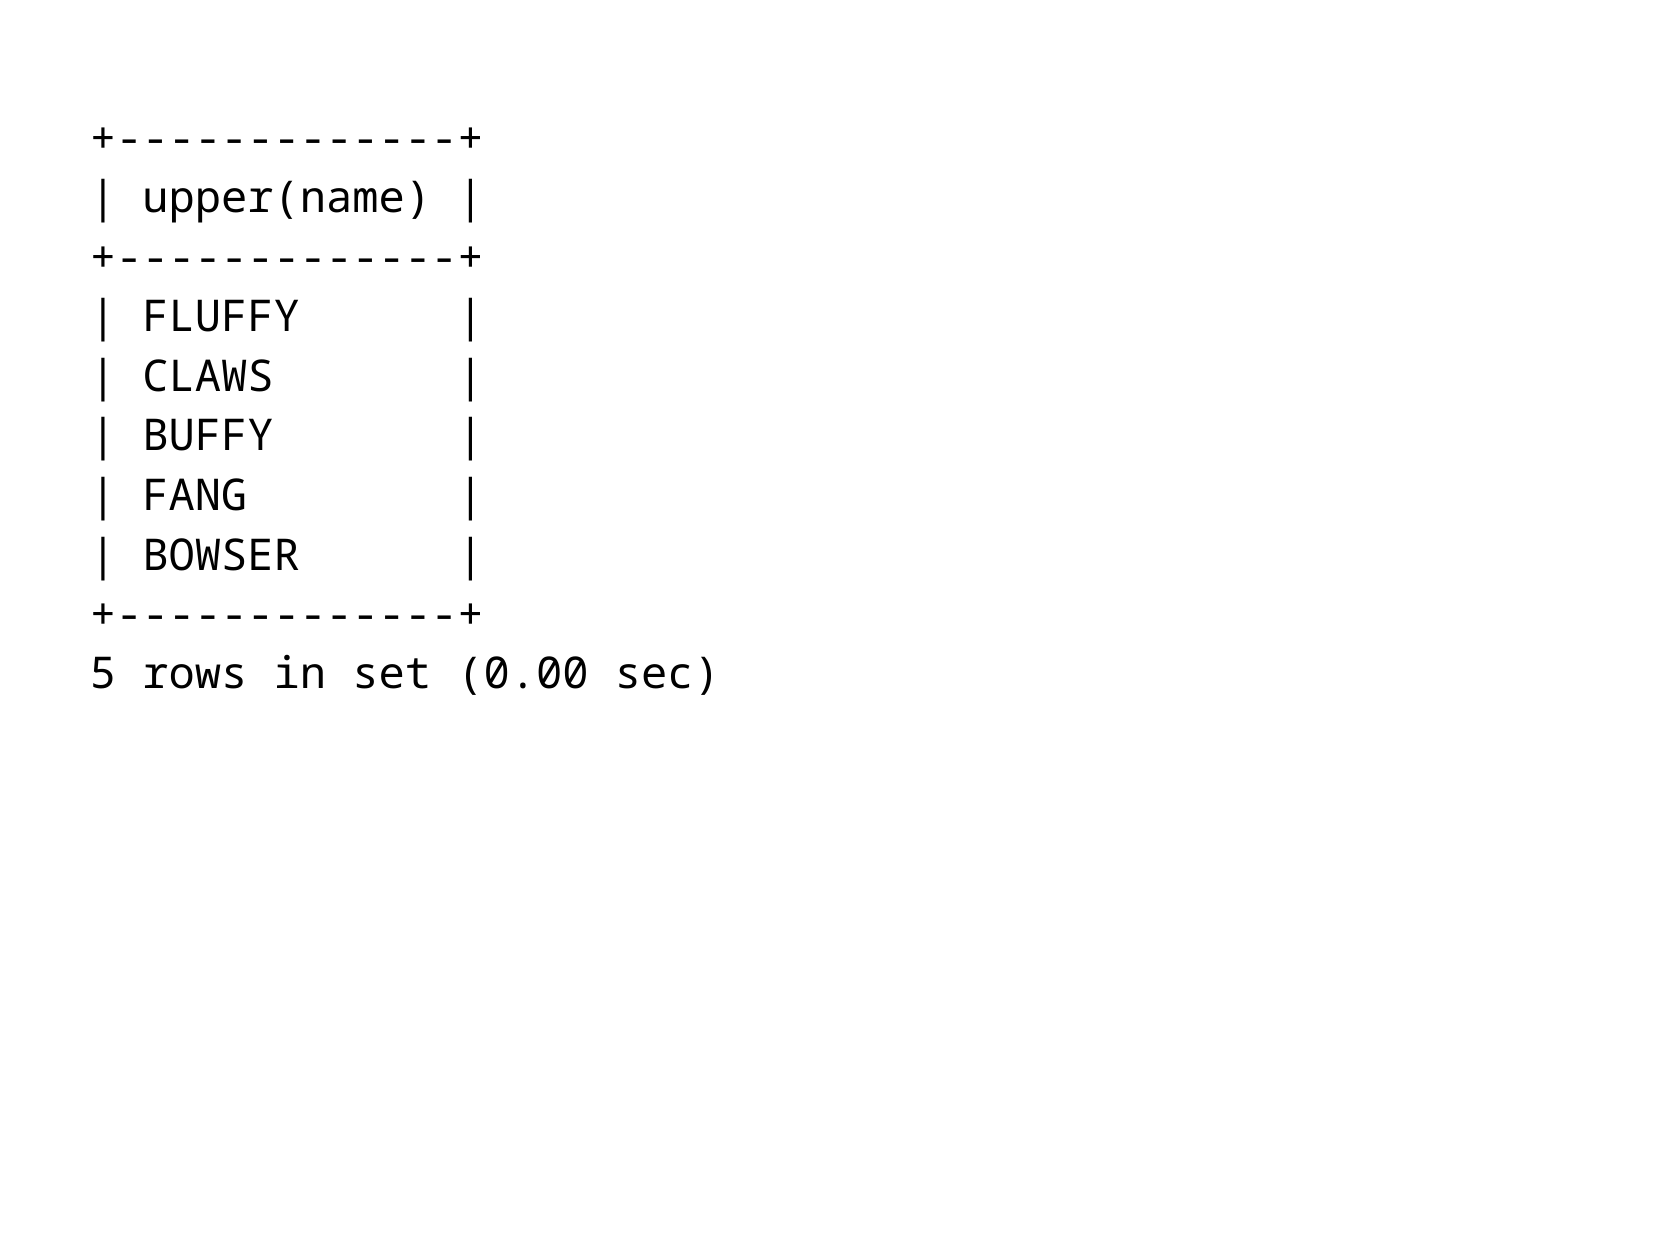

+-------------+
| upper(name) |
+-------------+
| FLUFFY |
| CLAWS |
| BUFFY |
| FANG |
| BOWSER |
+-------------+
5 rows in set (0.00 sec)